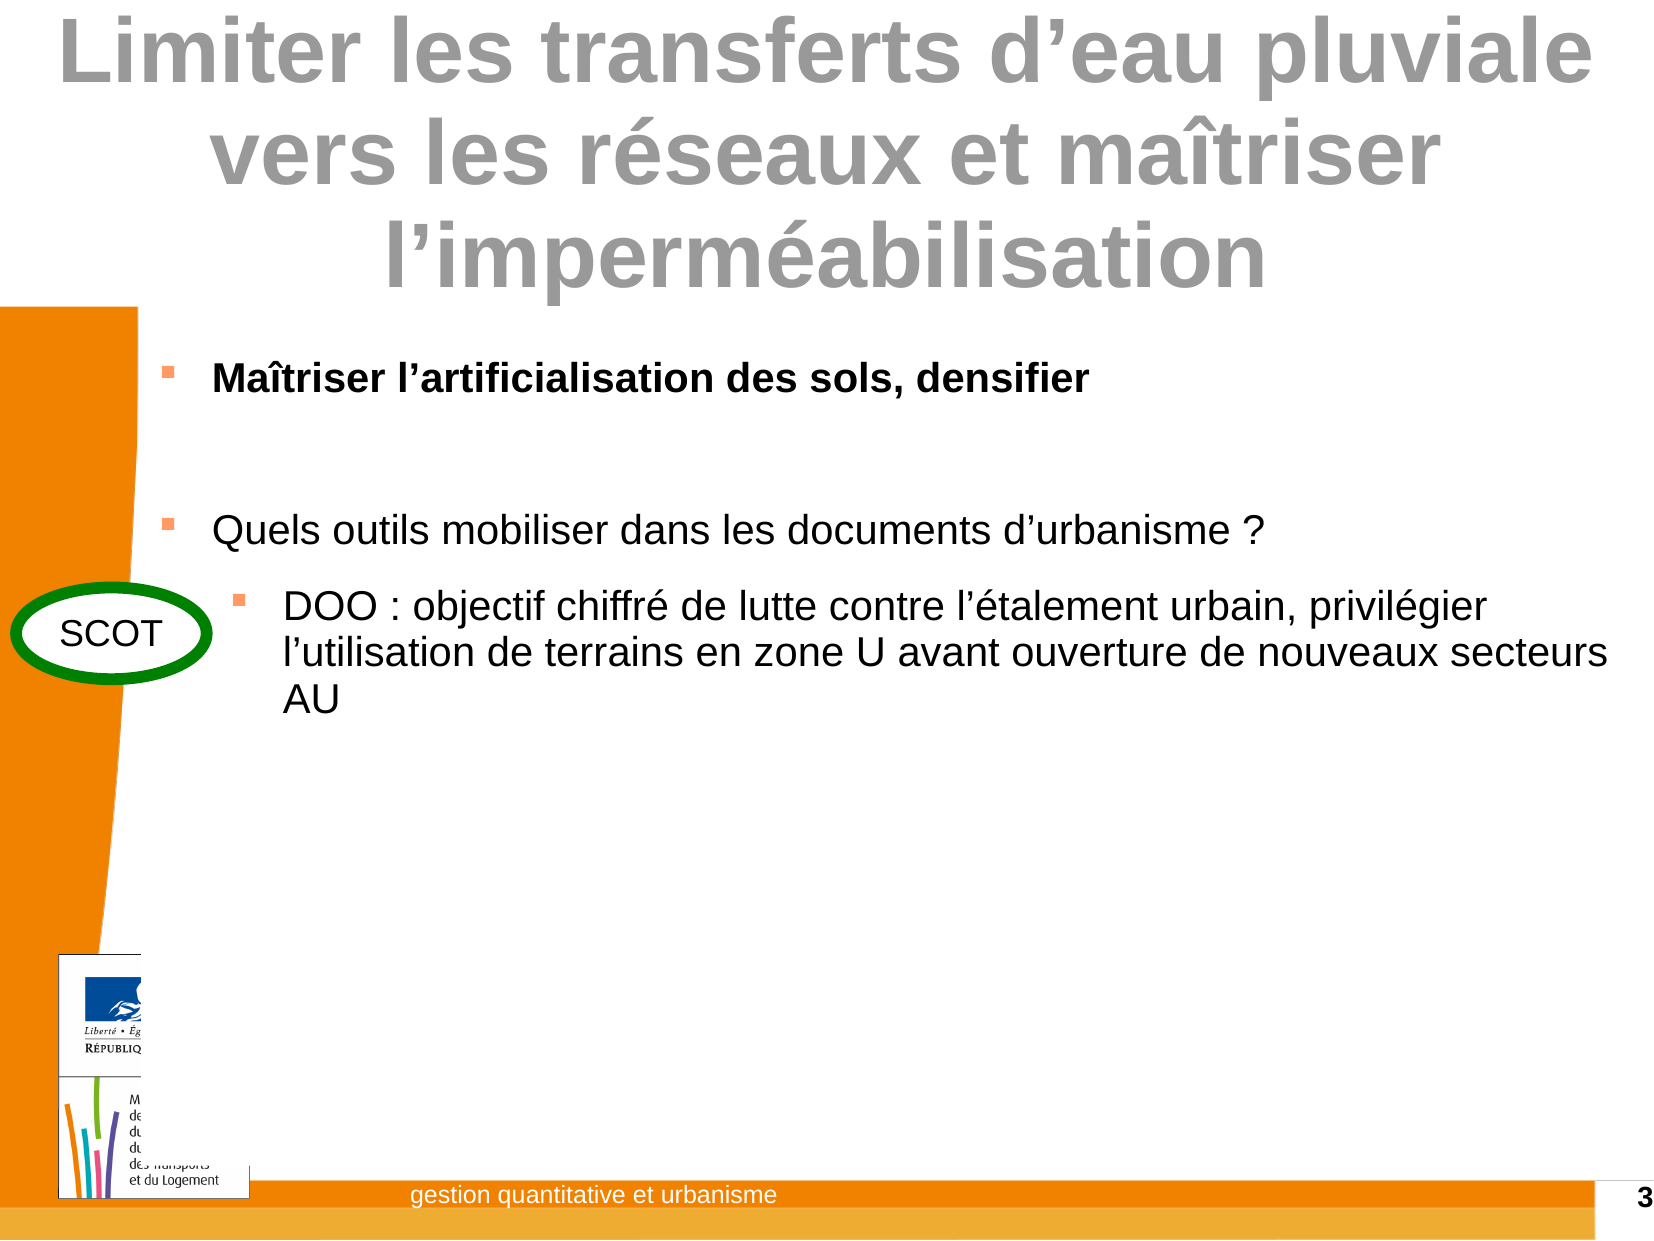

# Limiter les transferts d’eau pluviale vers les réseaux et maîtriser l’imperméabilisation
Maîtriser l’artificialisation des sols, densifier
Quels outils mobiliser dans les documents d’urbanisme ?
DOO : objectif chiffré de lutte contre l’étalement urbain, privilégier l’utilisation de terrains en zone U avant ouverture de nouveaux secteurs AU
SCOT
avril 2019
gestion quantitative et urbanisme
3